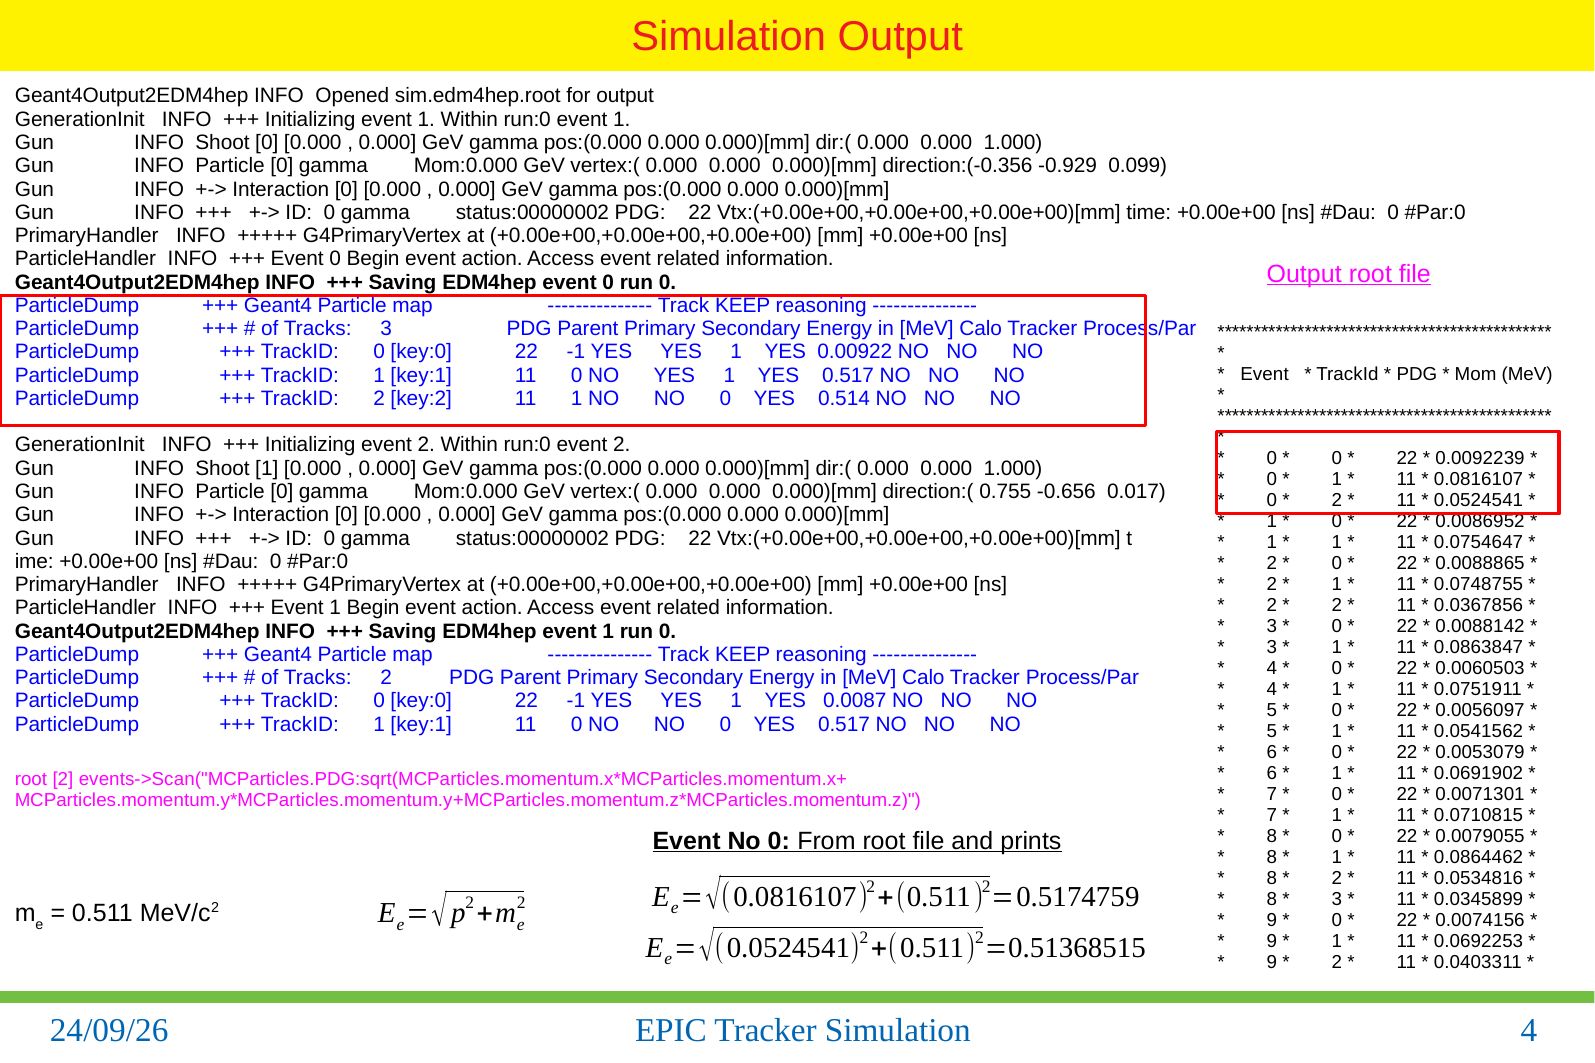

# Simulation Output
Geant4Output2EDM4hep INFO Opened sim.edm4hep.root for output
GenerationInit INFO +++ Initializing event 1. Within run:0 event 1.
Gun INFO Shoot [0] [0.000 , 0.000] GeV gamma pos:(0.000 0.000 0.000)[mm] dir:( 0.000 0.000 1.000)
Gun INFO Particle [0] gamma Mom:0.000 GeV vertex:( 0.000 0.000 0.000)[mm] direction:(-0.356 -0.929 0.099)
Gun INFO +-> Interaction [0] [0.000 , 0.000] GeV gamma pos:(0.000 0.000 0.000)[mm]
Gun INFO +++ +-> ID: 0 gamma status:00000002 PDG: 22 Vtx:(+0.00e+00,+0.00e+00,+0.00e+00)[mm] time: +0.00e+00 [ns] #Dau: 0 #Par:0
PrimaryHandler INFO +++++ G4PrimaryVertex at (+0.00e+00,+0.00e+00,+0.00e+00) [mm] +0.00e+00 [ns]
ParticleHandler INFO +++ Event 0 Begin event action. Access event related information.
Geant4Output2EDM4hep INFO +++ Saving EDM4hep event 0 run 0.
ParticleDump +++ Geant4 Particle map --------------- Track KEEP reasoning ---------------
ParticleDump +++ # of Tracks: 3 PDG Parent Primary Secondary Energy in [MeV] Calo Tracker Process/Par
ParticleDump +++ TrackID: 0 [key:0] 22 -1 YES YES 1 YES 0.00922 NO NO NO
ParticleDump +++ TrackID: 1 [key:1] 11 0 NO YES 1 YES 0.517 NO NO NO
ParticleDump +++ TrackID: 2 [key:2] 11 1 NO NO 0 YES 0.514 NO NO NO
GenerationInit INFO +++ Initializing event 2. Within run:0 event 2.
Gun INFO Shoot [1] [0.000 , 0.000] GeV gamma pos:(0.000 0.000 0.000)[mm] dir:( 0.000 0.000 1.000)
Gun INFO Particle [0] gamma Mom:0.000 GeV vertex:( 0.000 0.000 0.000)[mm] direction:( 0.755 -0.656 0.017)
Gun INFO +-> Interaction [0] [0.000 , 0.000] GeV gamma pos:(0.000 0.000 0.000)[mm]
Gun INFO +++ +-> ID: 0 gamma status:00000002 PDG: 22 Vtx:(+0.00e+00,+0.00e+00,+0.00e+00)[mm] t
ime: +0.00e+00 [ns] #Dau: 0 #Par:0
PrimaryHandler INFO +++++ G4PrimaryVertex at (+0.00e+00,+0.00e+00,+0.00e+00) [mm] +0.00e+00 [ns]
ParticleHandler INFO +++ Event 1 Begin event action. Access event related information.
Geant4Output2EDM4hep INFO +++ Saving EDM4hep event 1 run 0.
ParticleDump +++ Geant4 Particle map --------------- Track KEEP reasoning ---------------
ParticleDump +++ # of Tracks: 2 PDG Parent Primary Secondary Energy in [MeV] Calo Tracker Process/Par
ParticleDump +++ TrackID: 0 [key:0] 22 -1 YES YES 1 YES 0.0087 NO NO NO
ParticleDump +++ TrackID: 1 [key:1] 11 0 NO NO 0 YES 0.517 NO NO NO
Output root file
***********************************************
* Event * TrackId * PDG * Mom (MeV) *
***********************************************
* 0 * 0 * 22 * 0.0092239 *
* 0 * 1 * 11 * 0.0816107 *
* 0 * 2 * 11 * 0.0524541 *
* 1 * 0 * 22 * 0.0086952 *
* 1 * 1 * 11 * 0.0754647 *
* 2 * 0 * 22 * 0.0088865 *
* 2 * 1 * 11 * 0.0748755 *
* 2 * 2 * 11 * 0.0367856 *
* 3 * 0 * 22 * 0.0088142 *
* 3 * 1 * 11 * 0.0863847 *
* 4 * 0 * 22 * 0.0060503 *
* 4 * 1 * 11 * 0.0751911 *
* 5 * 0 * 22 * 0.0056097 *
* 5 * 1 * 11 * 0.0541562 *
* 6 * 0 * 22 * 0.0053079 *
* 6 * 1 * 11 * 0.0691902 *
* 7 * 0 * 22 * 0.0071301 *
* 7 * 1 * 11 * 0.0710815 *
* 8 * 0 * 22 * 0.0079055 *
* 8 * 1 * 11 * 0.0864462 *
* 8 * 2 * 11 * 0.0534816 *
* 8 * 3 * 11 * 0.0345899 *
* 9 * 0 * 22 * 0.0074156 *
* 9 * 1 * 11 * 0.0692253 *
* 9 * 2 * 11 * 0.0403311 *
root [2] events->Scan("MCParticles.PDG:sqrt(MCParticles.momentum.x*MCParticles.momentum.x+
MCParticles.momentum.y*MCParticles.momentum.y+MCParticles.momentum.z*MCParticles.momentum.z)")
Event No 0: From root file and prints
me = 0.511 MeV/c2
EPIC Tracker Simulation
4